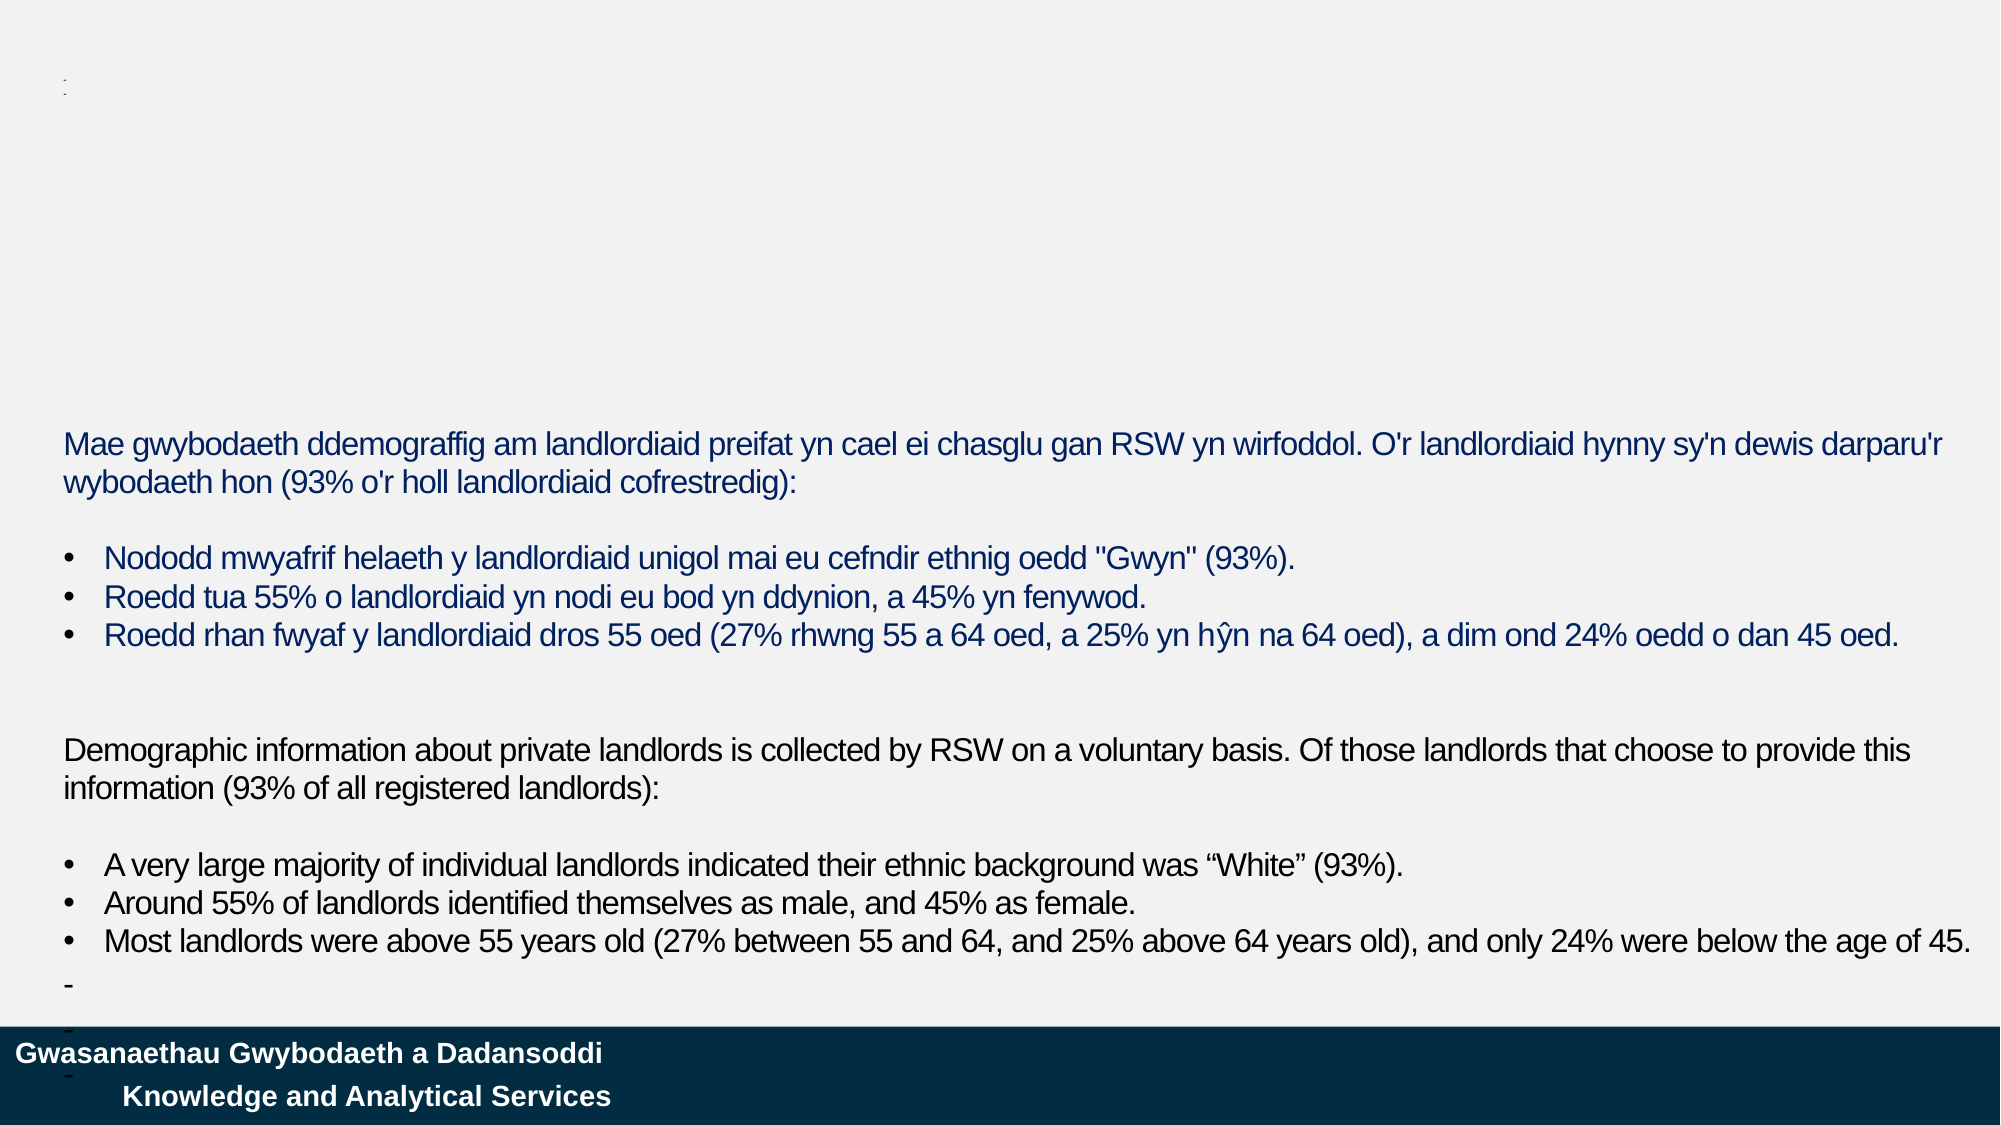

Mae gwybodaeth ddemograffig am landlordiaid preifat yn cael ei chasglu gan RSW yn wirfoddol. O'r landlordiaid hynny sy'n dewis darparu'r wybodaeth hon (93% o'r holl landlordiaid cofrestredig):
Nododd mwyafrif helaeth y landlordiaid unigol mai eu cefndir ethnig oedd "Gwyn" (93%).
Roedd tua 55% o landlordiaid yn nodi eu bod yn ddynion, a 45% yn fenywod.
Roedd rhan fwyaf y landlordiaid dros 55 oed (27% rhwng 55 a 64 oed, a 25% yn hŷn na 64 oed), a dim ond 24% oedd o dan 45 oed.
Demographic information about private landlords is collected by RSW on a voluntary basis. Of those landlords that choose to provide this information (93% of all registered landlords):
A very large majority of individual landlords indicated their ethnic background was “White” (93%).
Around 55% of landlords identified themselves as male, and 45% as female.
Most landlords were above 55 years old (27% between 55 and 64, and 25% above 64 years old), and only 24% were below the age of 45.
Gwasanaethau Gwybodaeth a Dadansoddi
Knowledge and Analytical Services